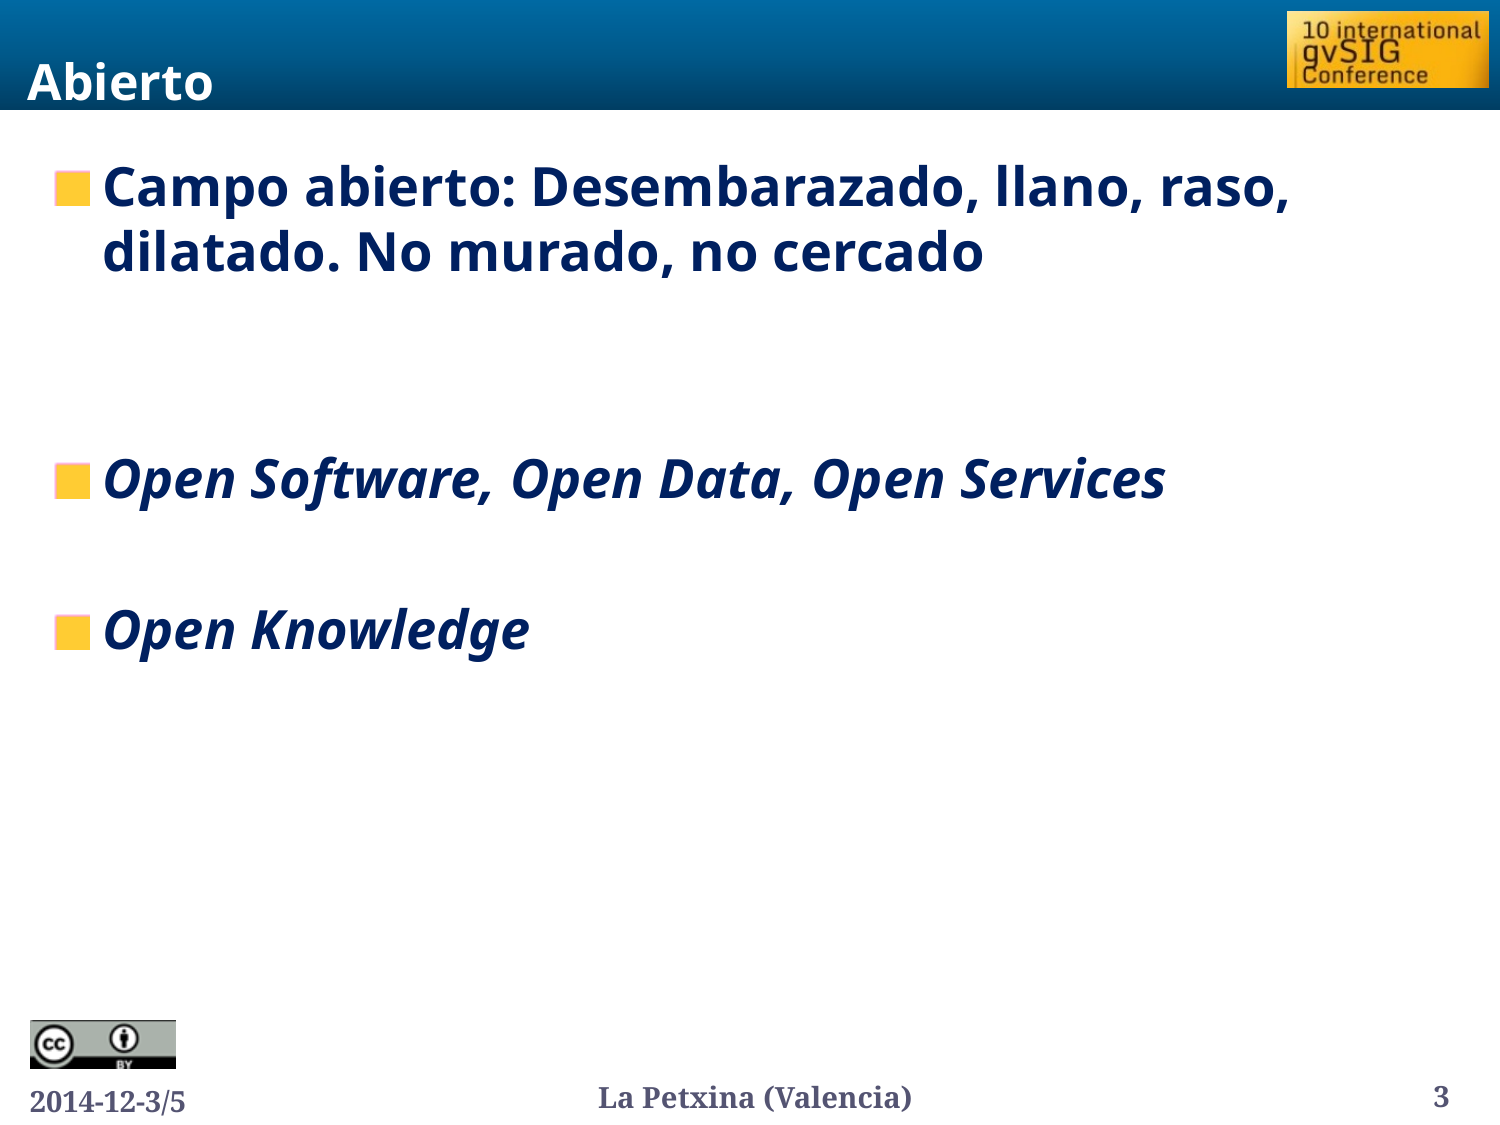

# Abierto
Campo abierto: Desembarazado, llano, raso, dilatado. No murado, no cercado
Open Software, Open Data, Open Services
Open Knowledge